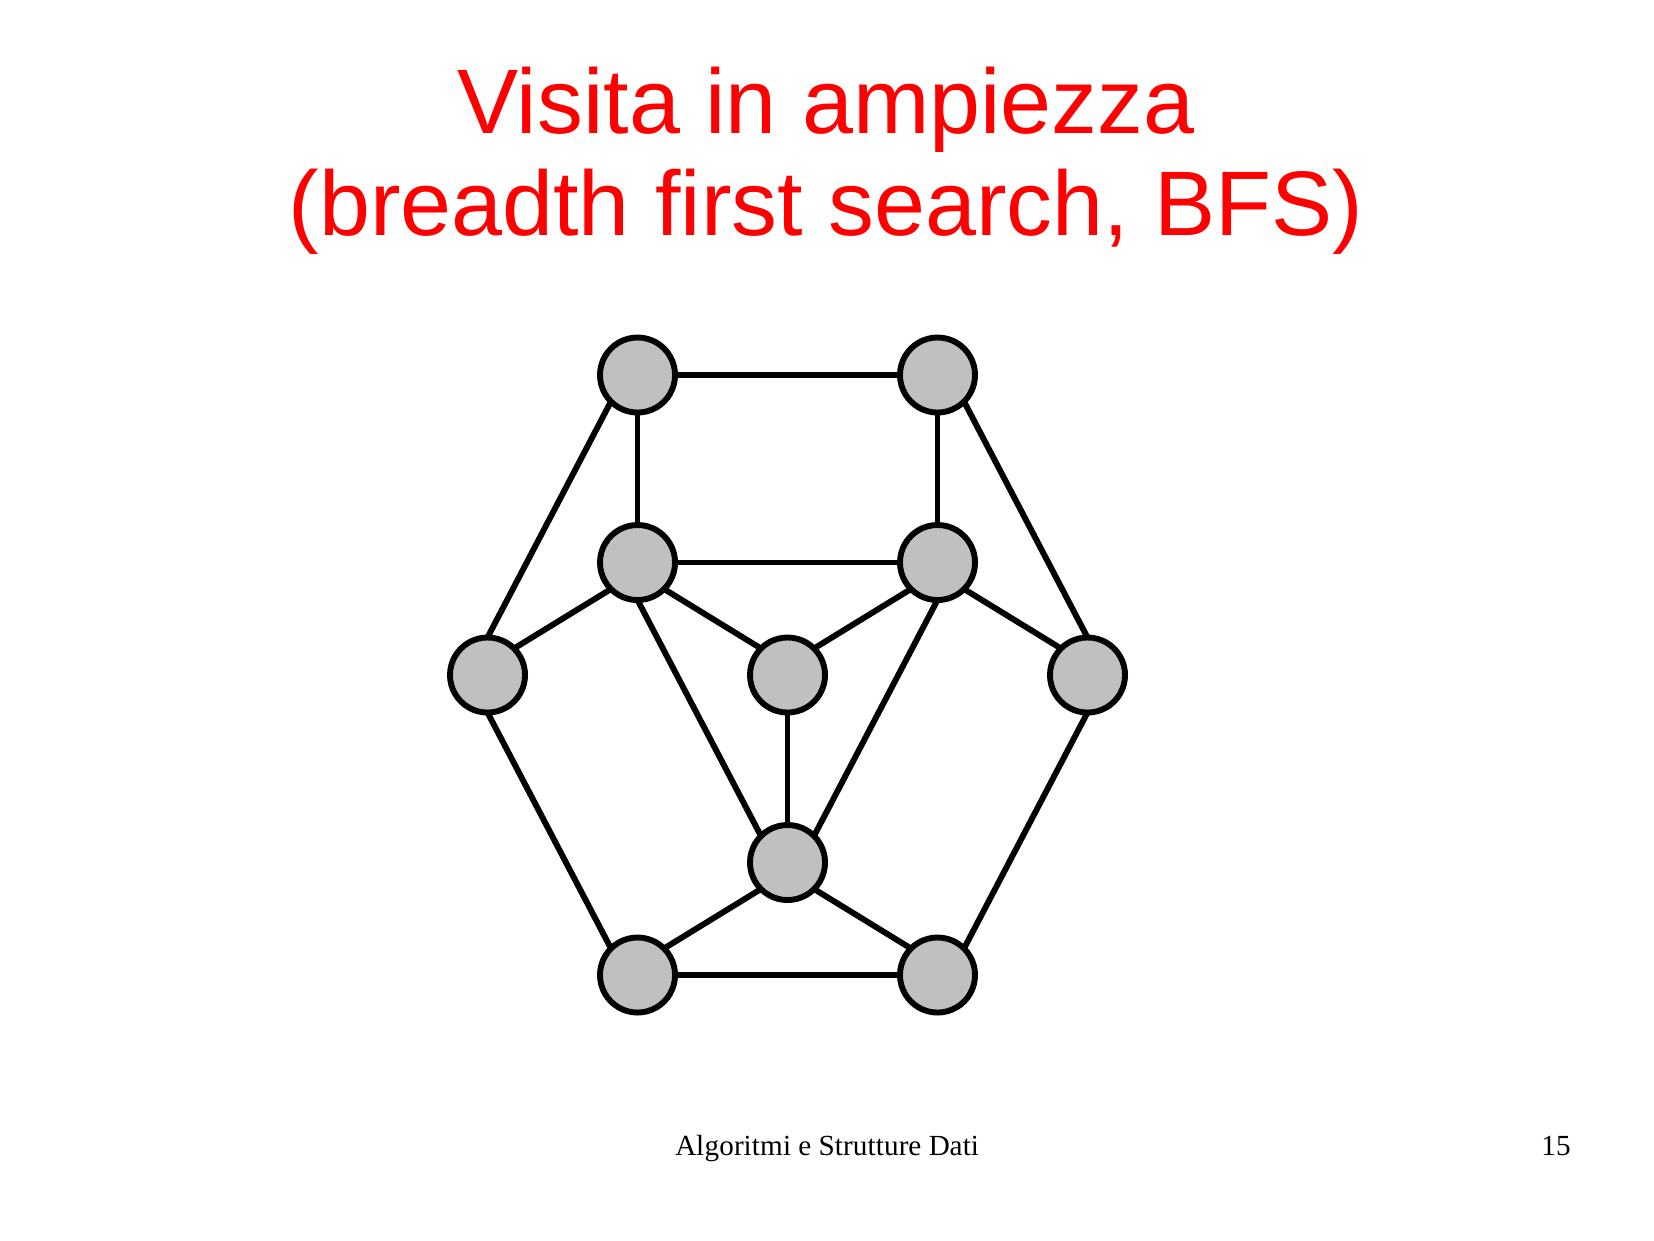

# Visita in ampiezza (breadth first search, BFS)
Algoritmi e Strutture Dati
15